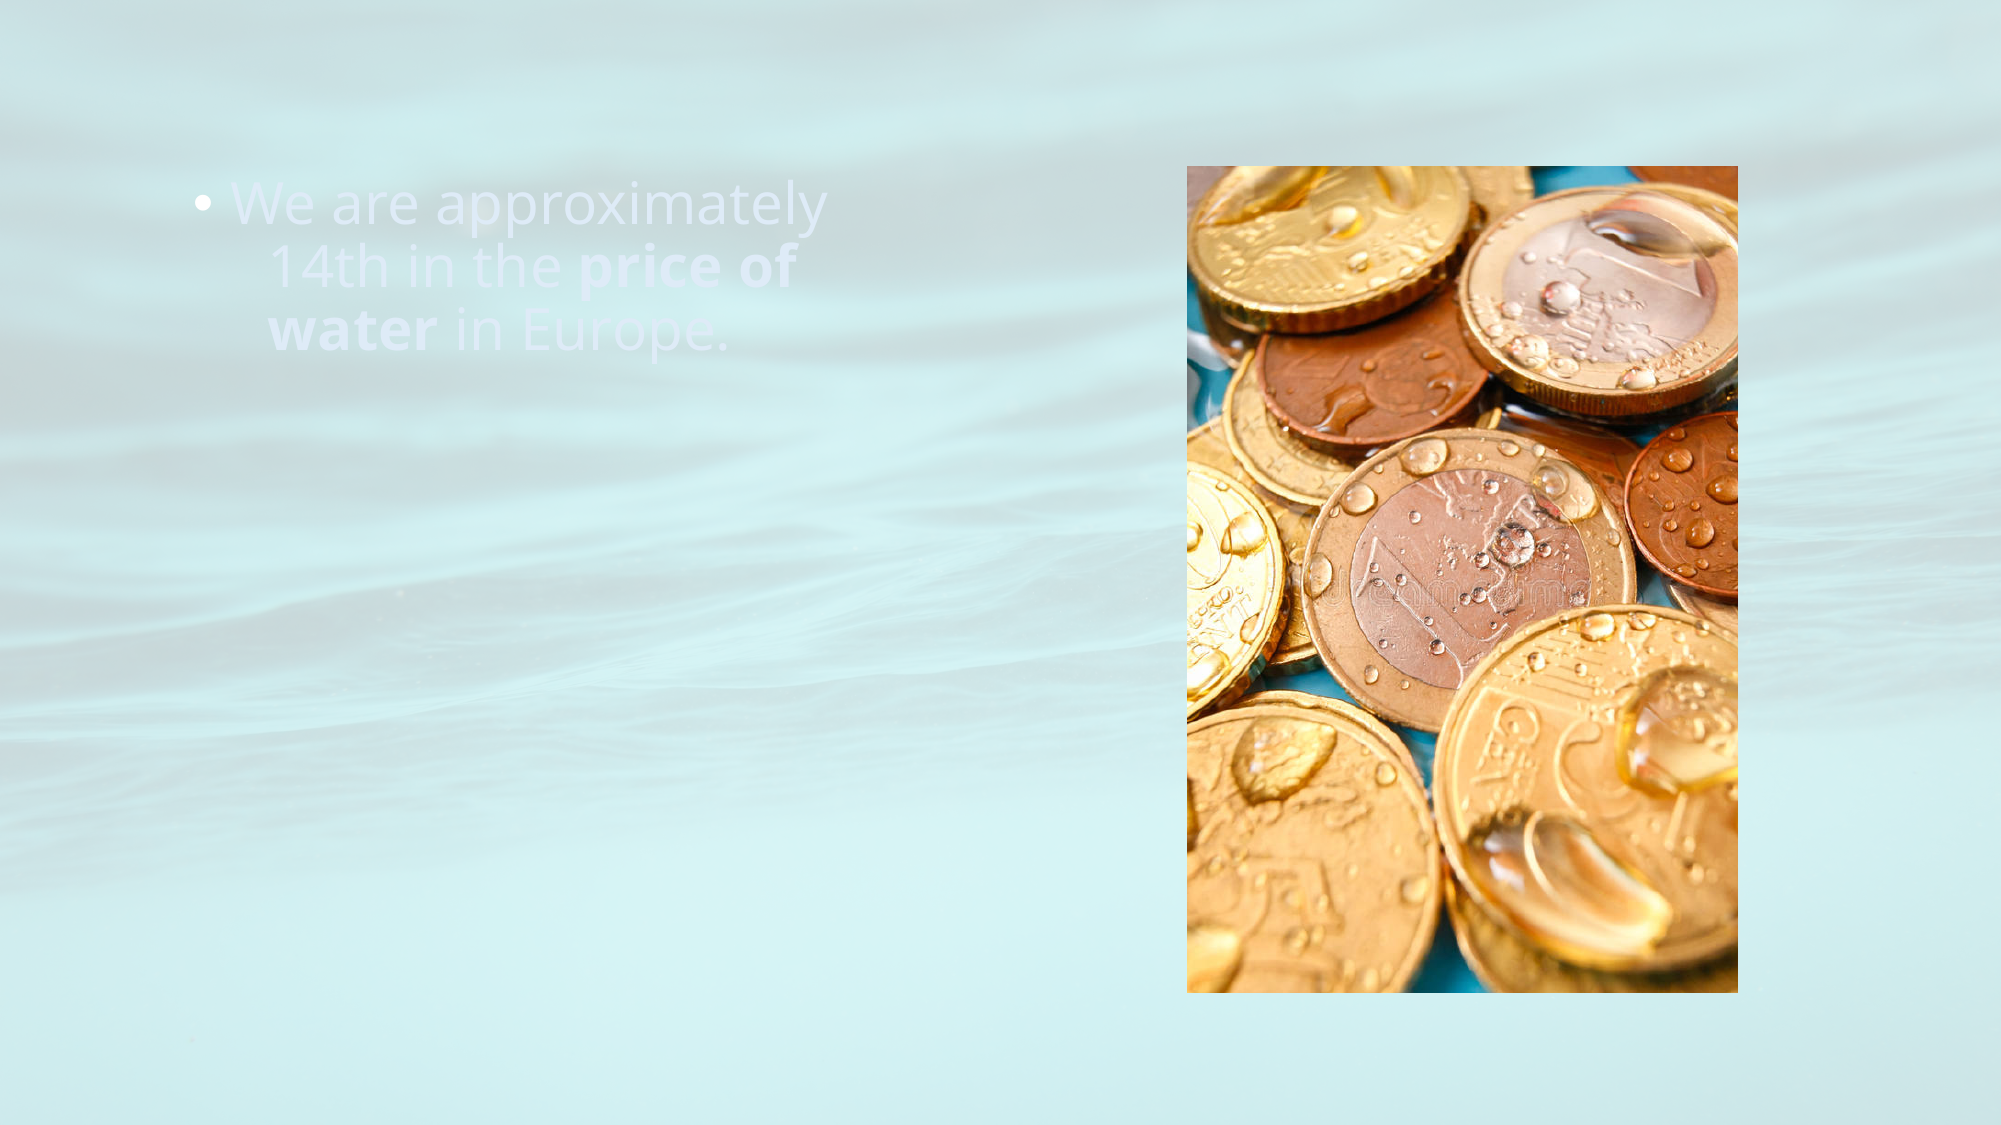

# We are approximately 14th in the price of water in Europe.